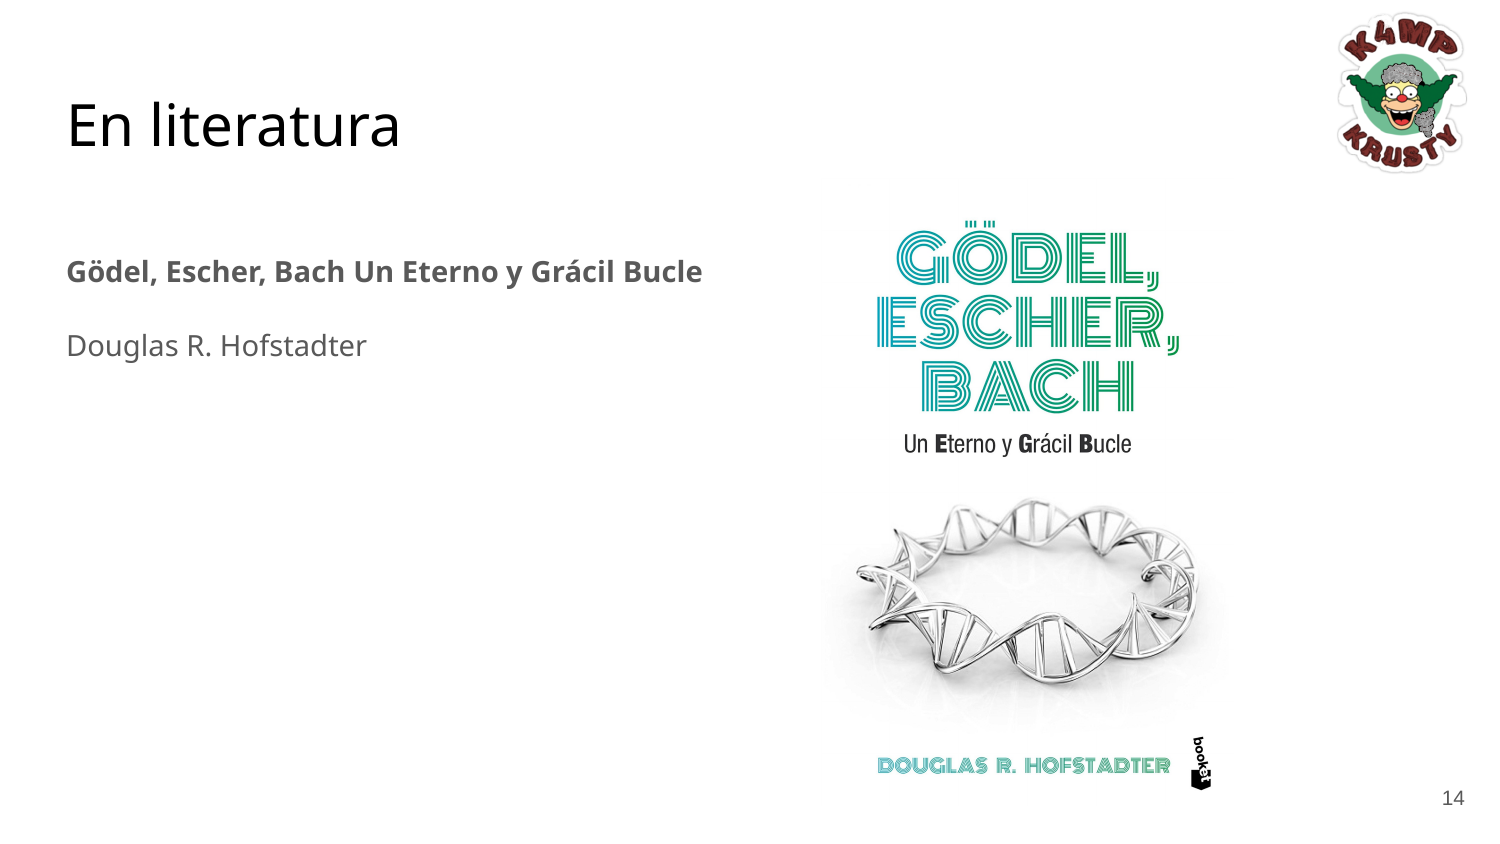

En literatura
# Gödel, Escher, Bach Un Eterno y Grácil Bucle
Douglas R. Hofstadter